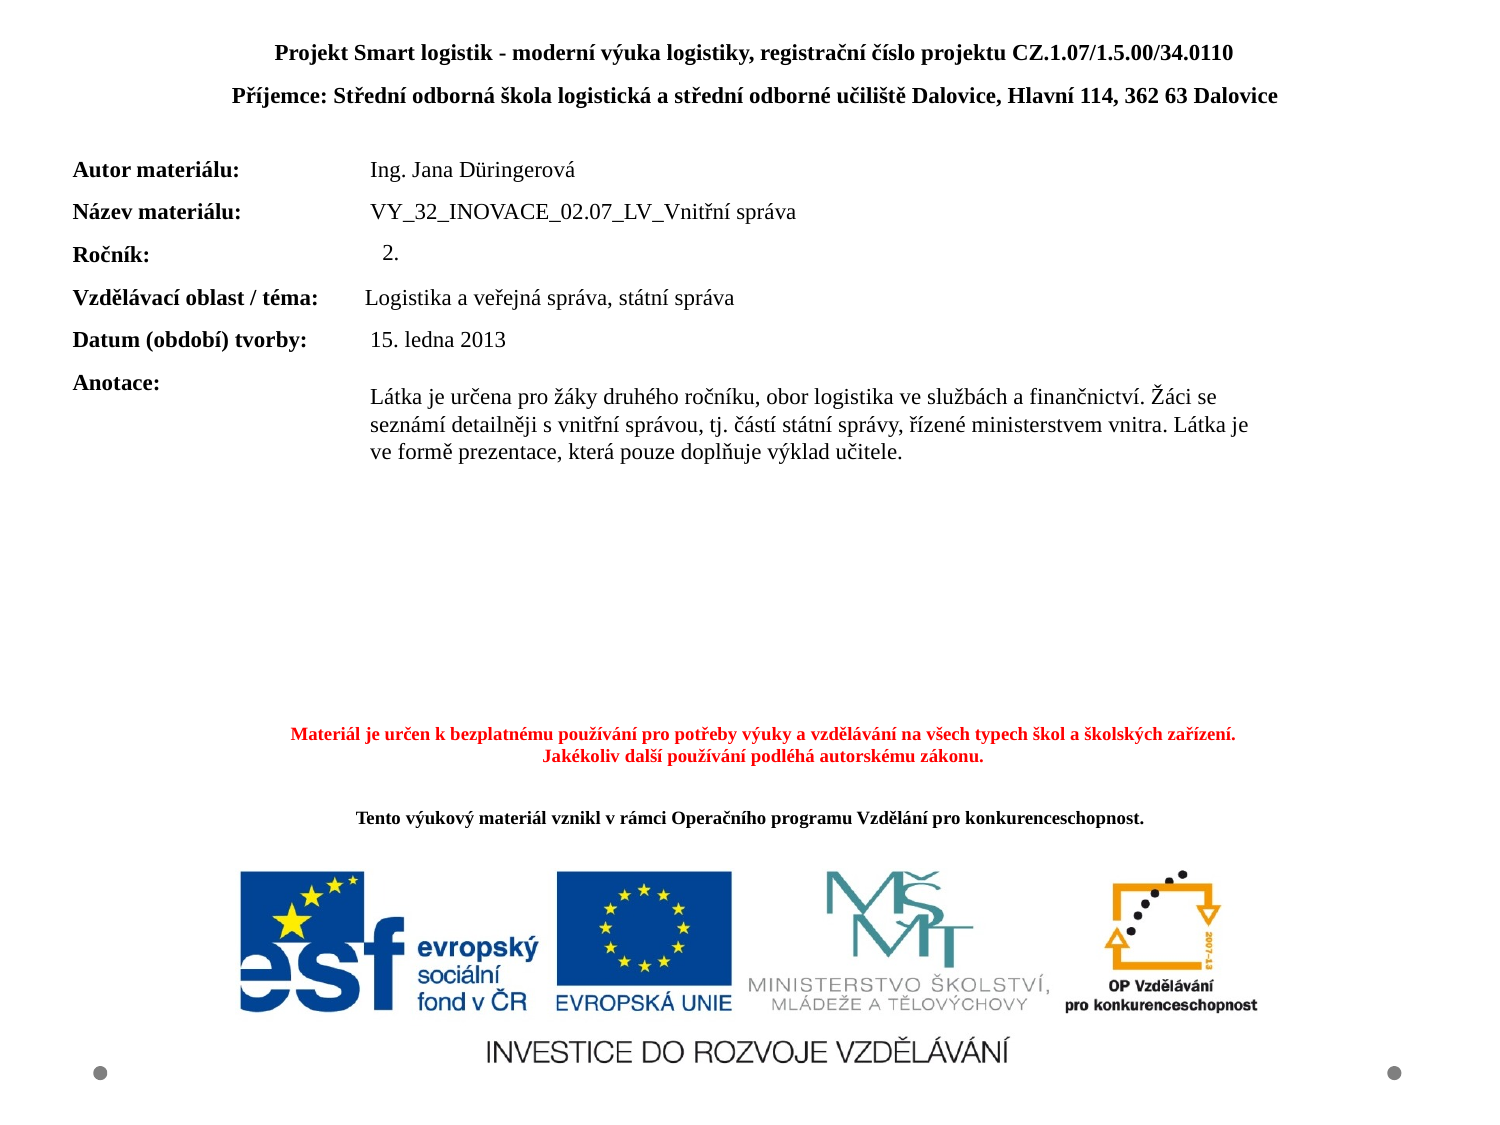

Projekt Smart logistik - moderní výuka logistiky, registrační číslo projektu CZ.1.07/1.5.00/34.0110
Příjemce: Střední odborná škola logistická a střední odborné učiliště Dalovice, Hlavní 114, 362 63 Dalovice
Autor materiálu:
Ing. Jana Düringerová
Název materiálu:
VY_32_INOVACE_02.07_LV_Vnitřní správa
2.
Ročník:
Vzdělávací oblast / téma:
Logistika a veřejná správa, státní správa
Datum (období) tvorby:
15. ledna 2013
Anotace:
Látka je určena pro žáky druhého ročníku, obor logistika ve službách a finančnictví. Žáci se seznámí detailněji s vnitřní správou, tj. částí státní správy, řízené ministerstvem vnitra. Látka je ve formě prezentace, která pouze doplňuje výklad učitele.
Materiál je určen k bezplatnému používání pro potřeby výuky a vzdělávání na všech typech škol a školských zařízení.
Jakékoliv další používání podléhá autorskému zákonu.
Tento výukový materiál vznikl v rámci Operačního programu Vzdělání pro konkurenceschopnost.